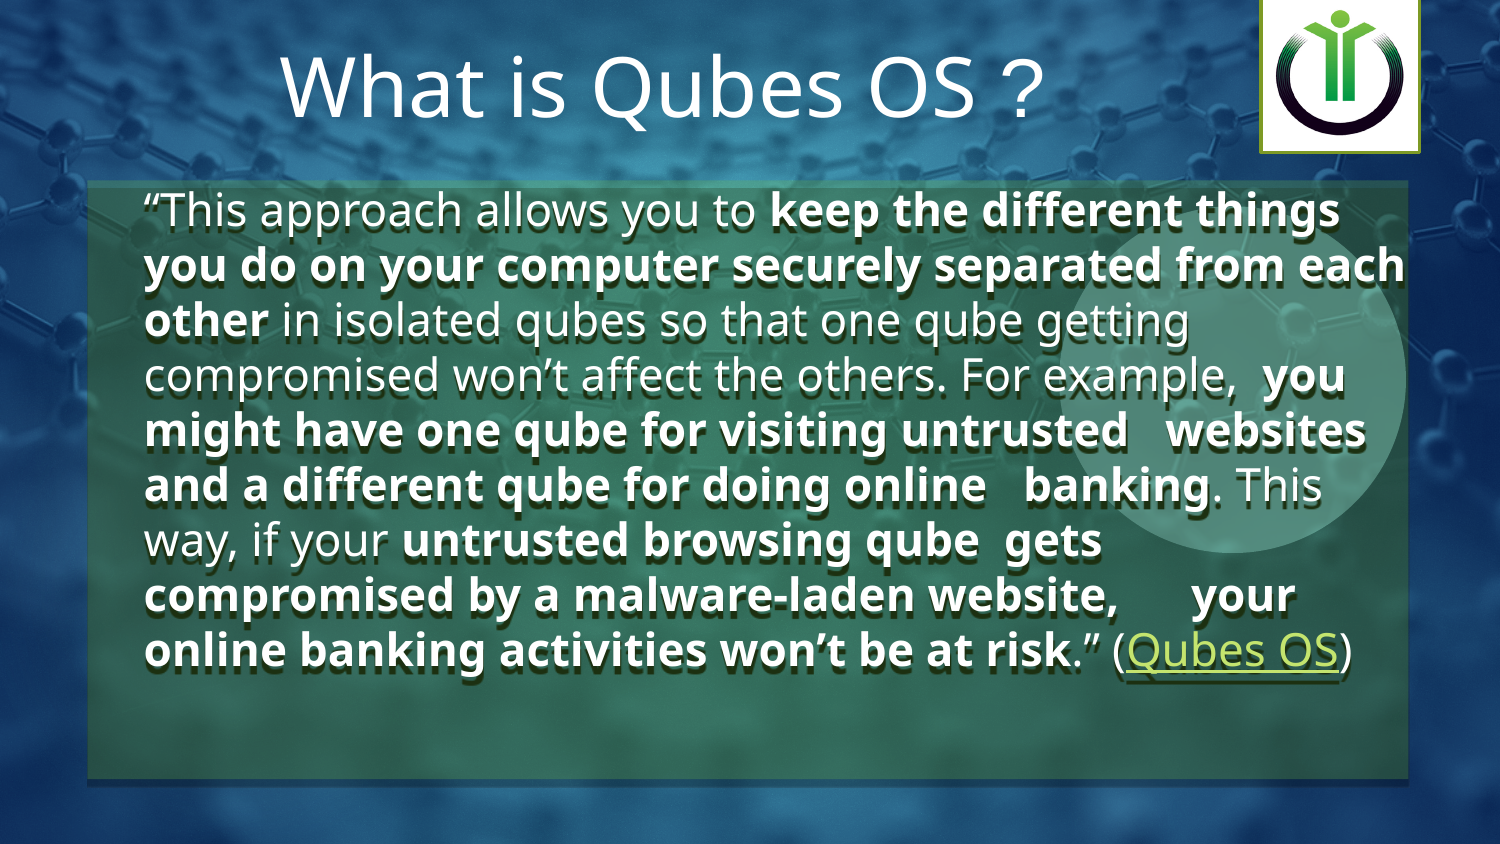

What is Qubes OS ?
“This approach allows you to keep the different things you do on your computer securely separated from each other in isolated qubes so that one qube getting compromised won’t affect the others. For example, you might have one qube for visiting untrusted websites and a different qube for doing online banking. This way, if your untrusted browsing qube gets compromised by a malware-laden website, your online banking activities won’t be at risk.” (Qubes OS)